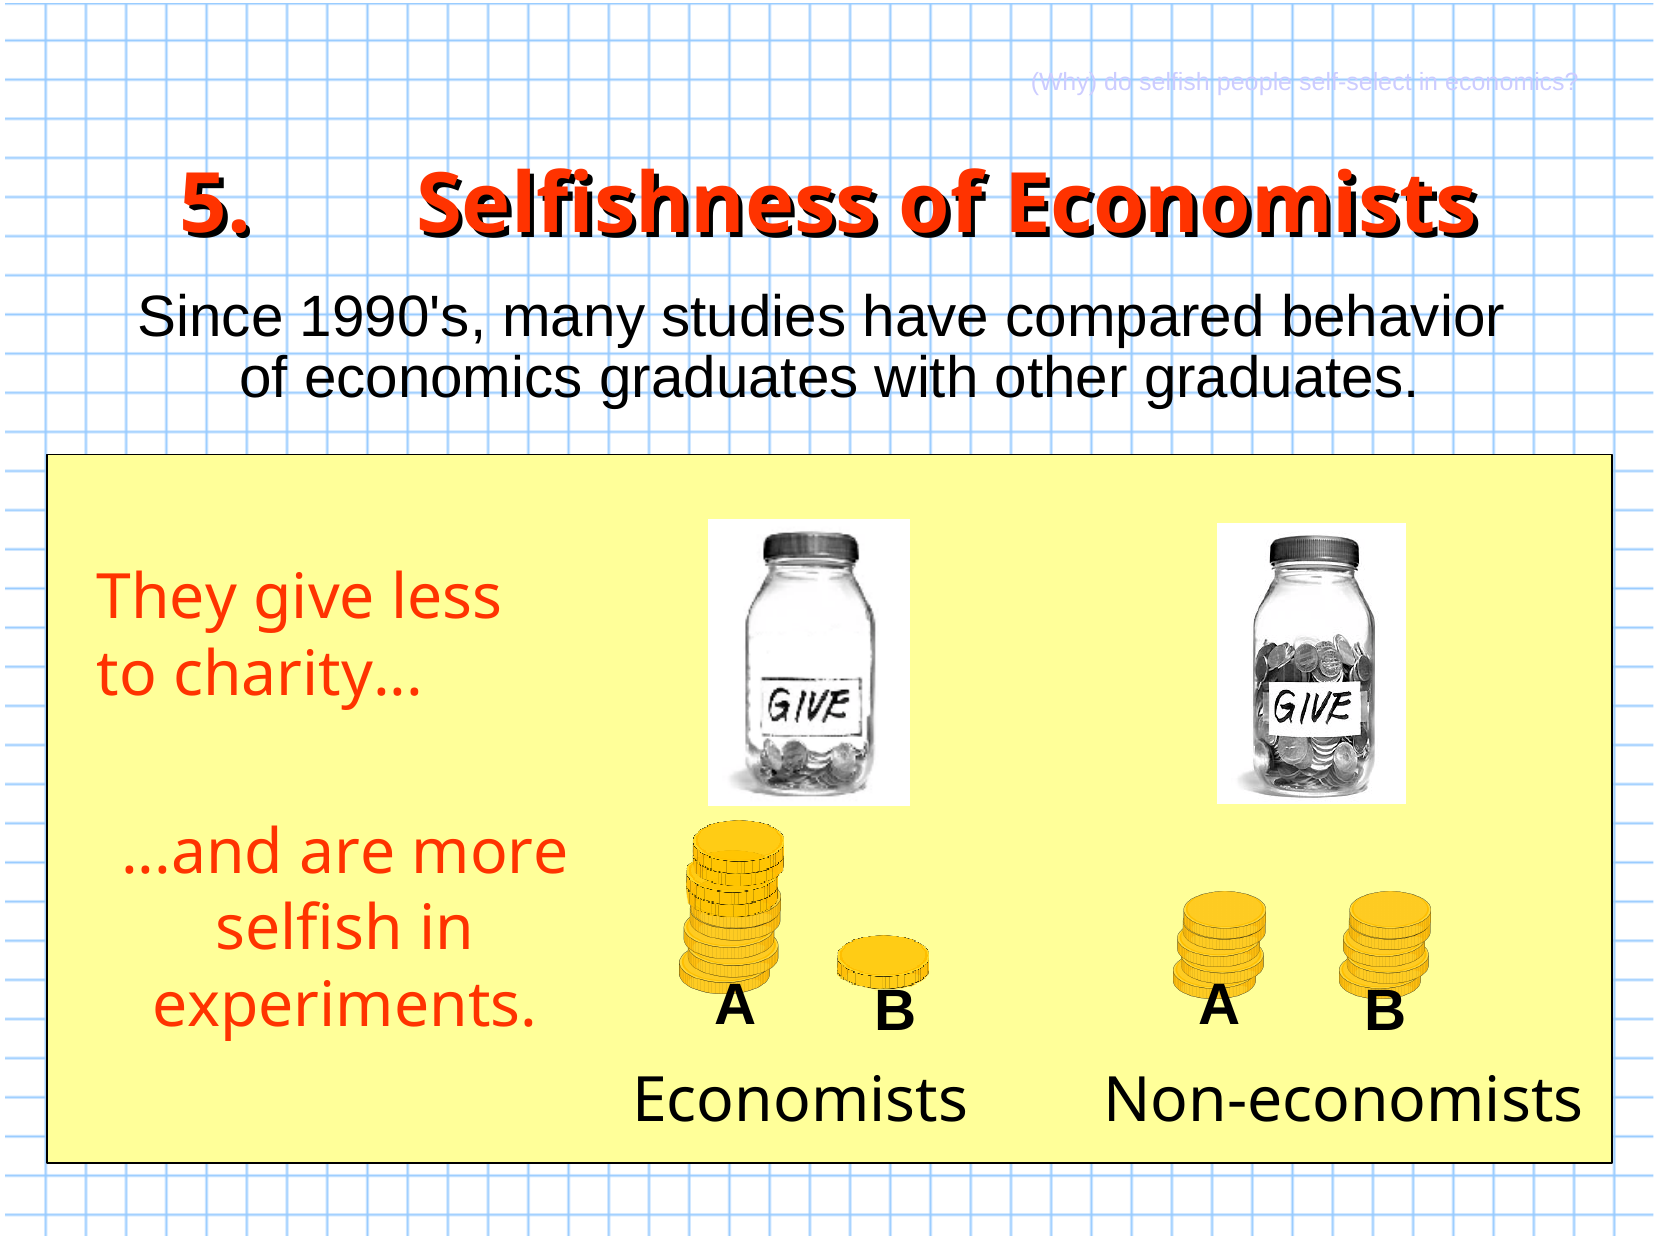

They give less to charity...
5.		Selfishness of Economists
(Why) do selfish people self-select in economics?
Since 1990's, many studies have compared behavior
of economics graduates with other graduates.
They give less to charity...
...and are more selfish in experiments.
A
A
B
B
Economists
Non-economists